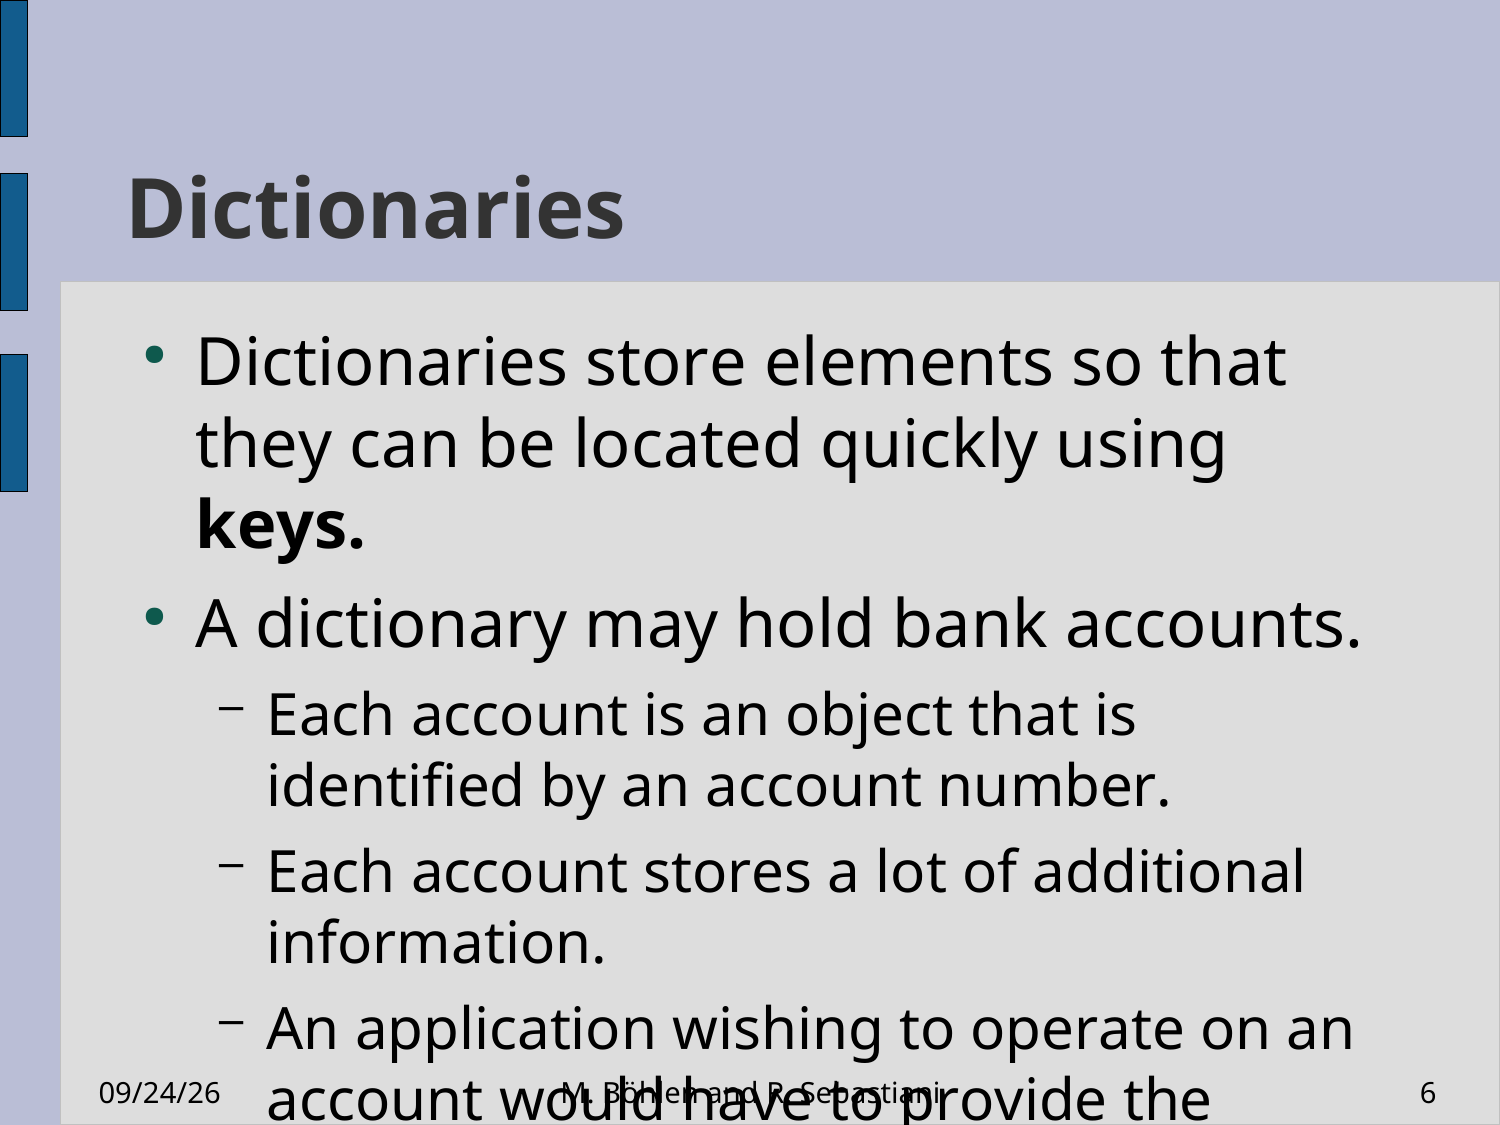

# Dictionaries
Dictionaries store elements so that they can be located quickly using keys.
A dictionary may hold bank accounts.
Each account is an object that is identified by an account number.
Each account stores a lot of additional information.
An application wishing to operate on an account would have to provide the account number as a search key.
M. Böhlen and R. Sebastiani
6